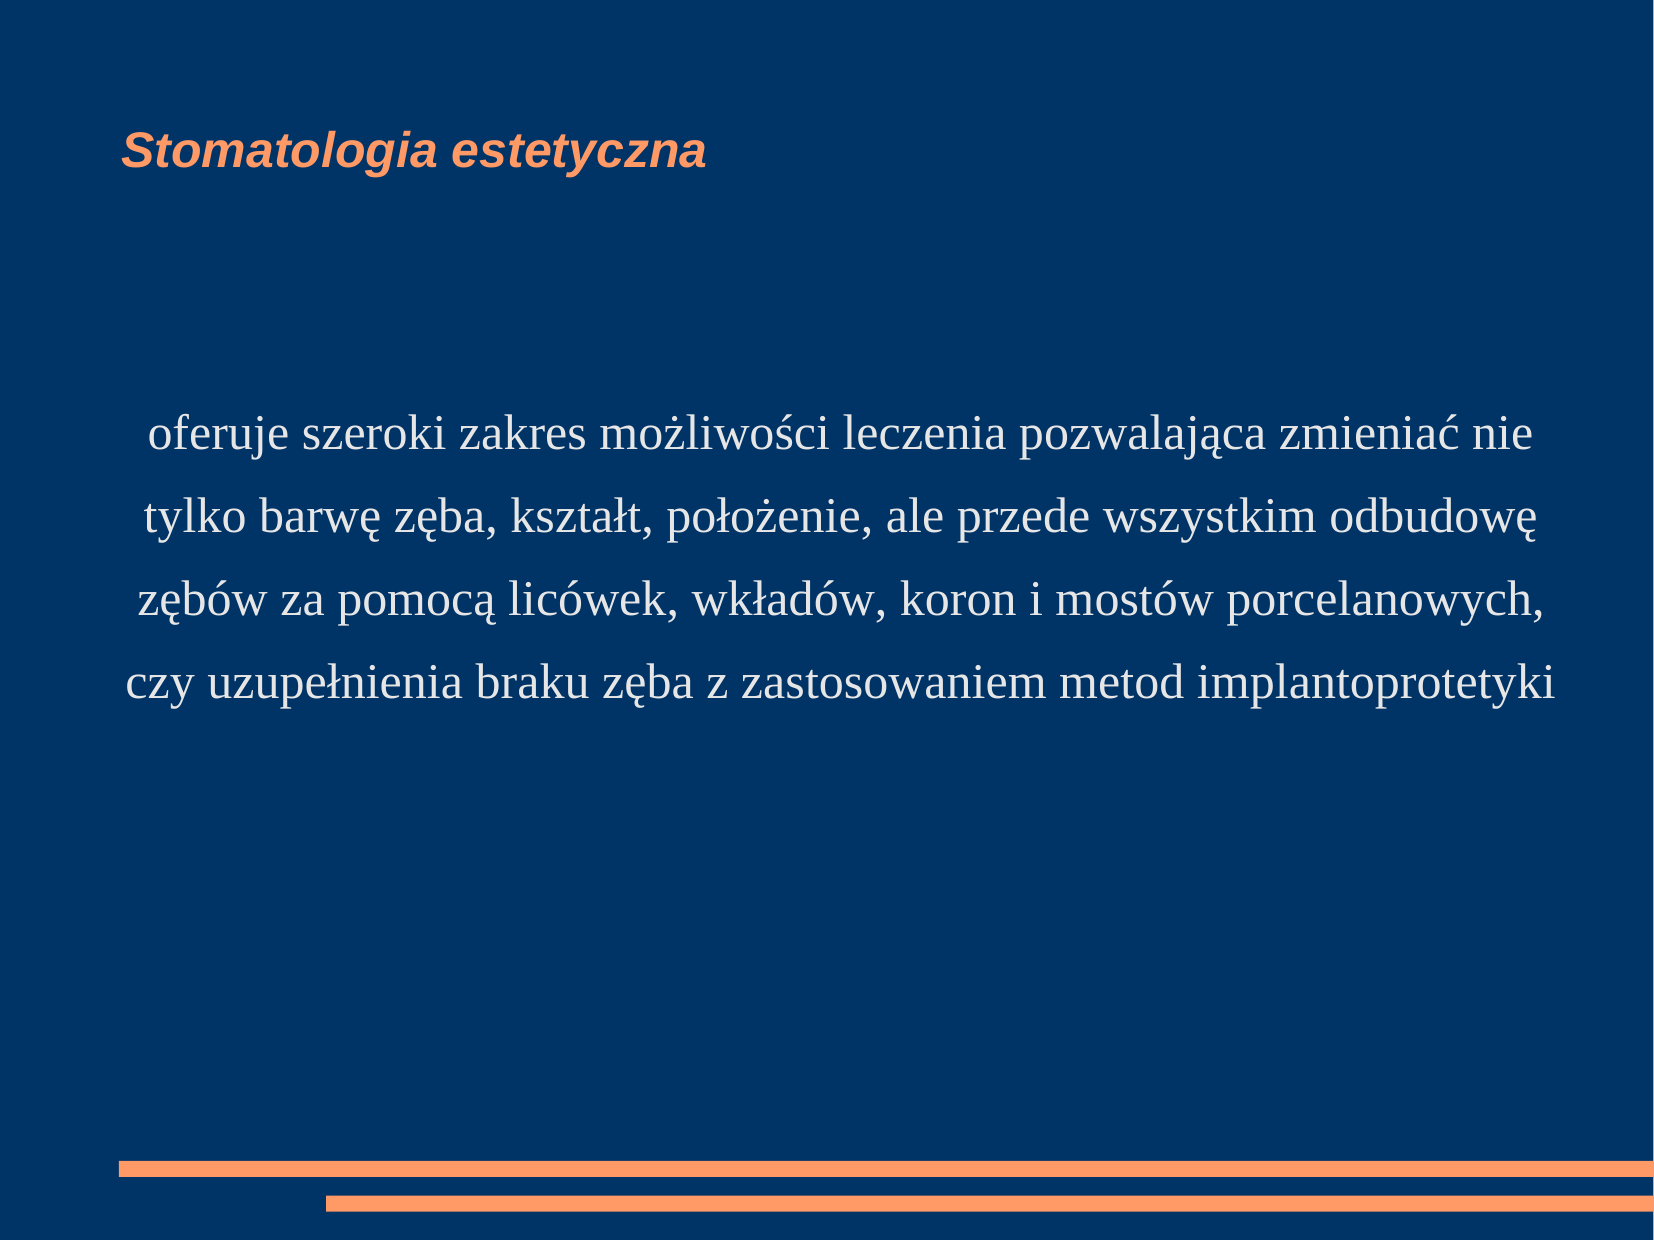

# Stomatologia estetyczna
oferuje szeroki zakres możliwości leczenia pozwalająca zmieniać nie tylko barwę zęba, kształt, położenie, ale przede wszystkim odbudowę zębów za pomocą licówek, wkładów, koron i mostów porcelanowych, czy uzupełnienia braku zęba z zastosowaniem metod implantoprotetyki